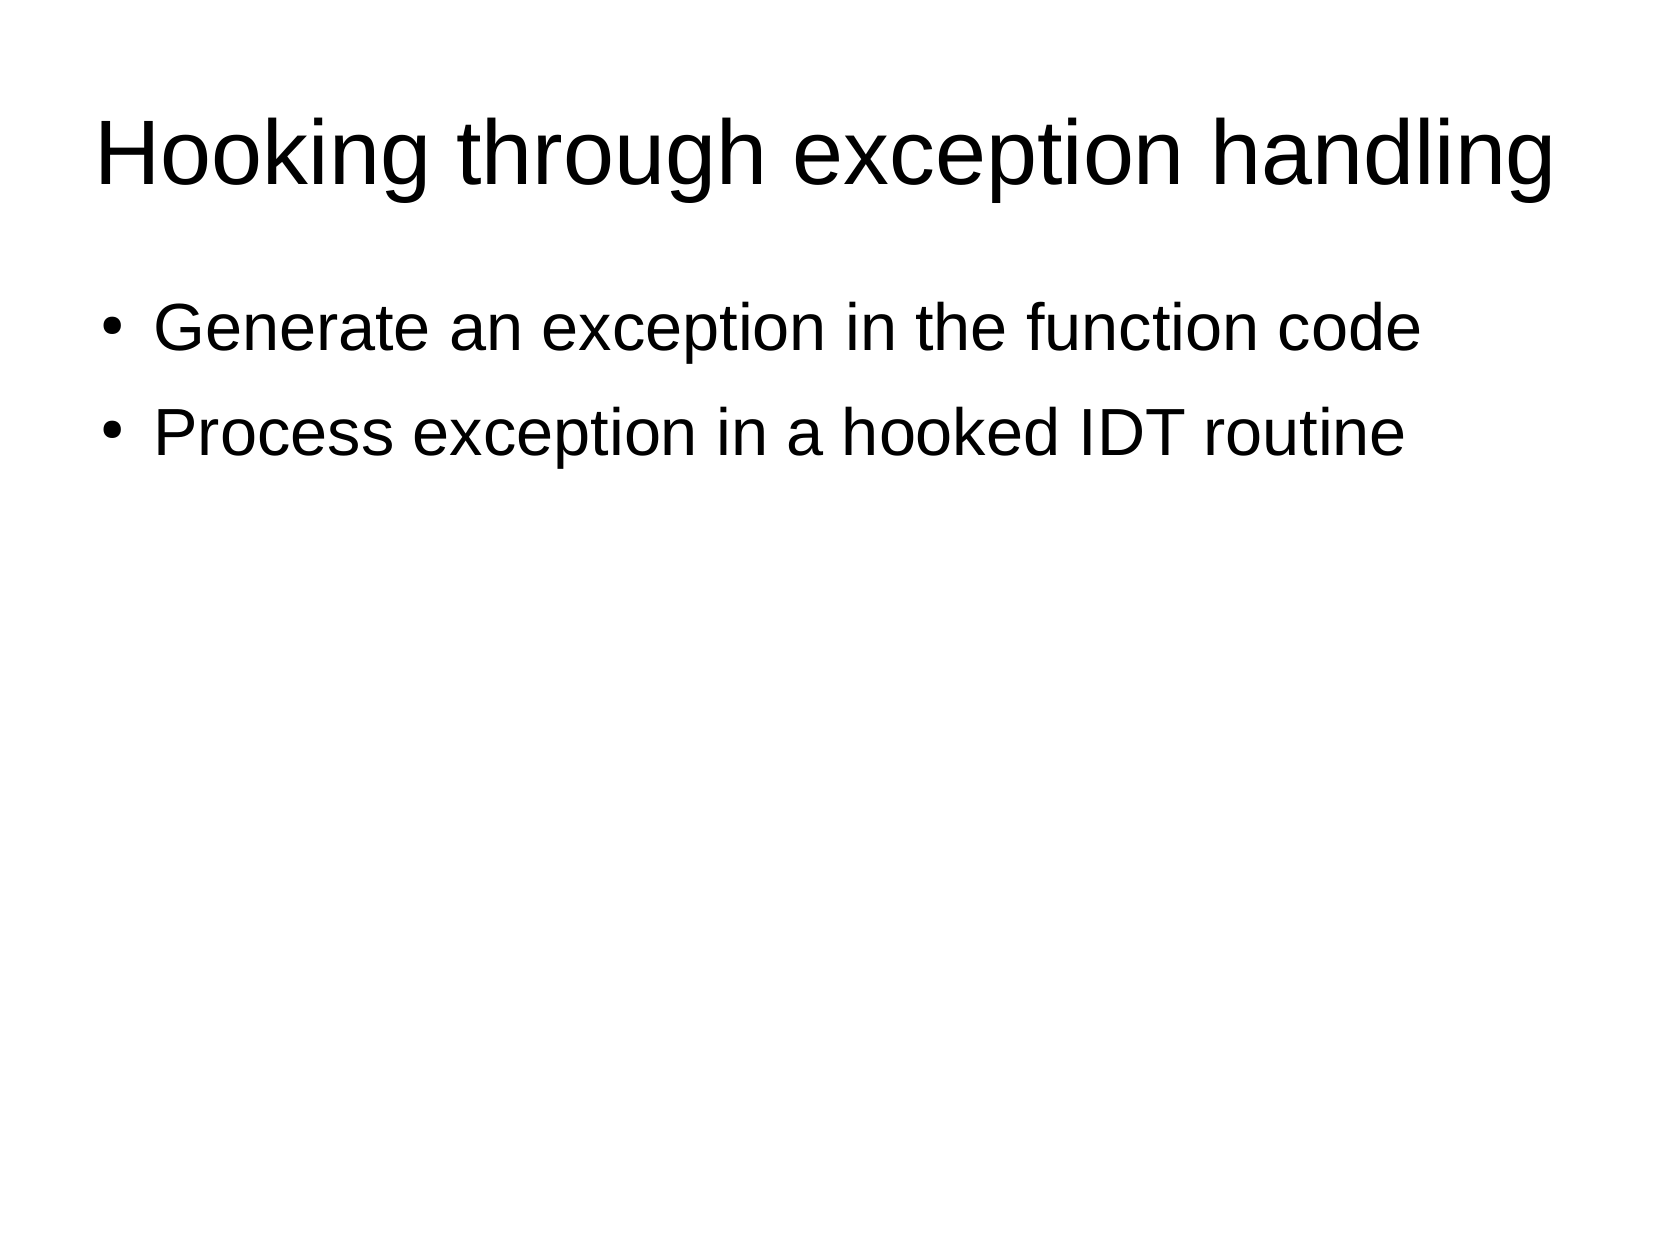

# Hooking through exception handling
Generate an exception in the function code
Process exception in a hooked IDT routine